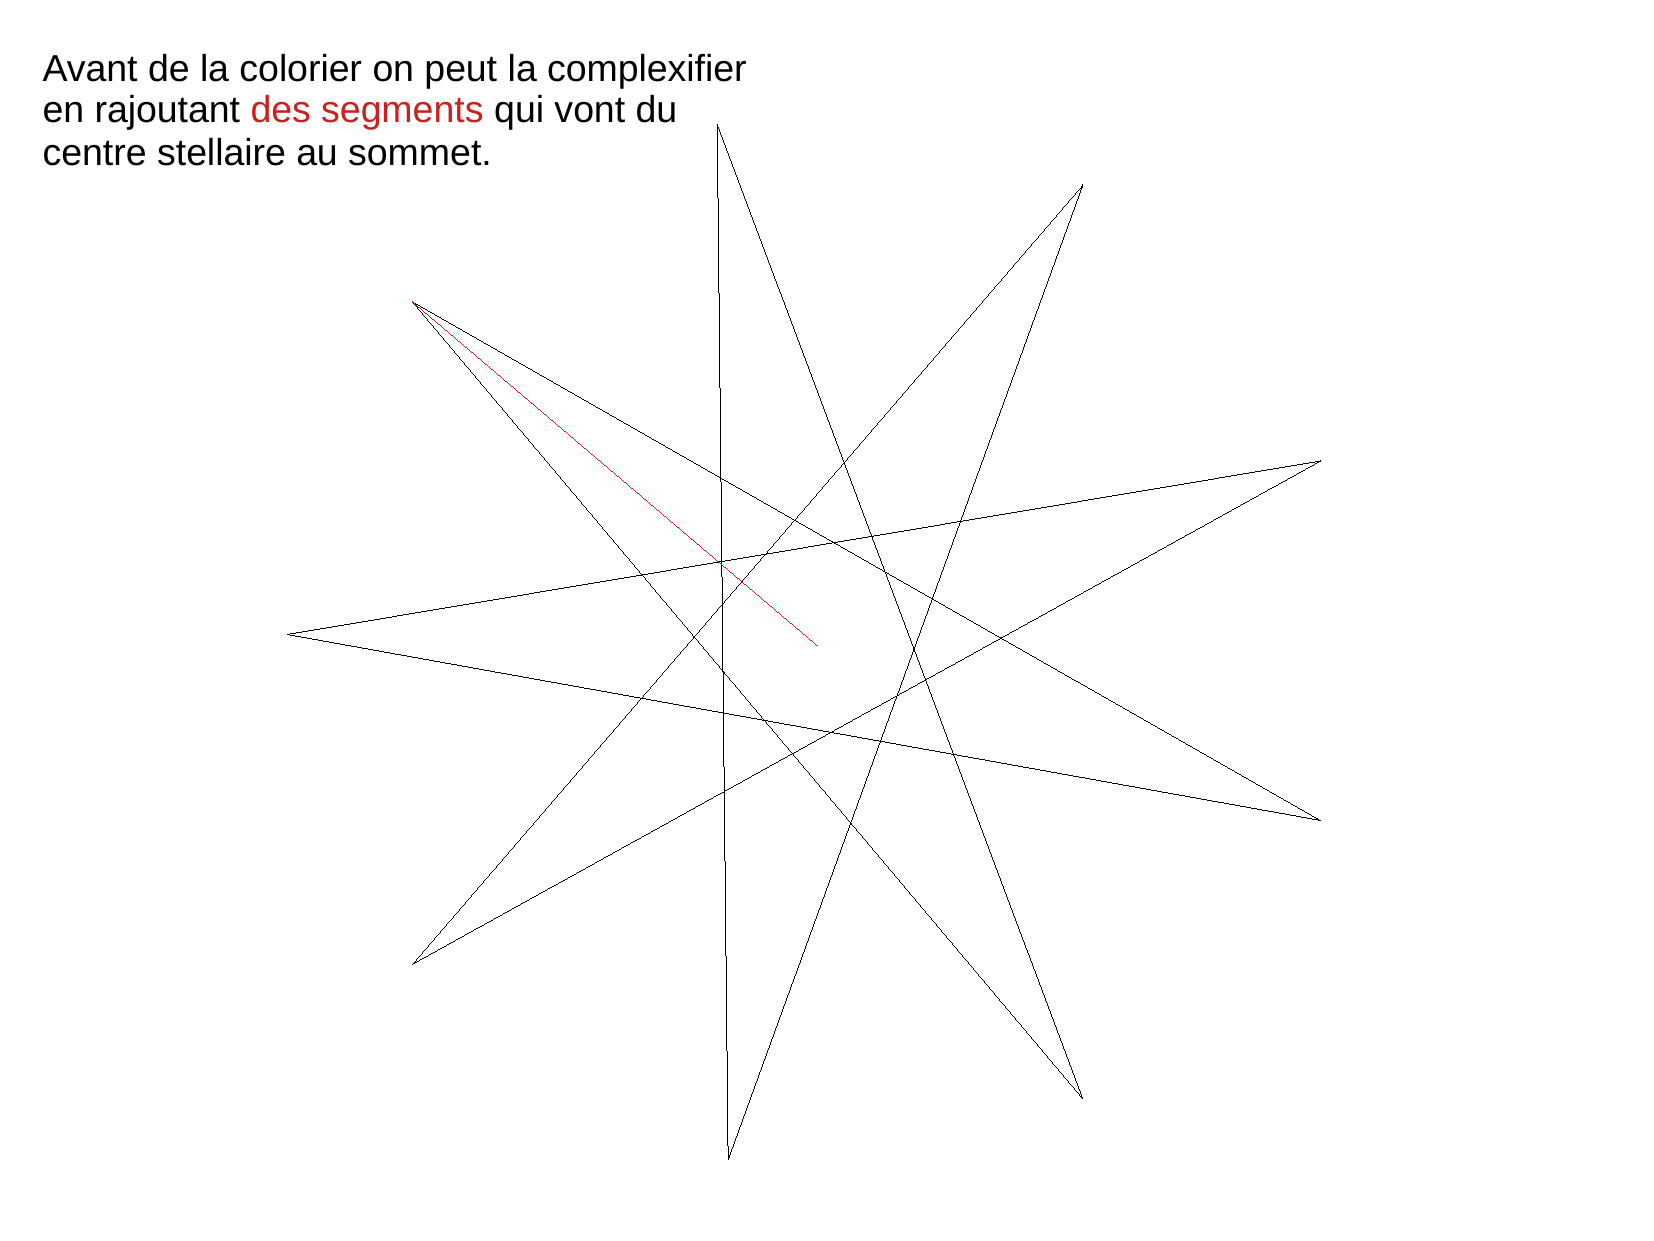

Avant de la colorier on peut la complexifier en rajoutant des segments qui vont du centre stellaire au sommet.